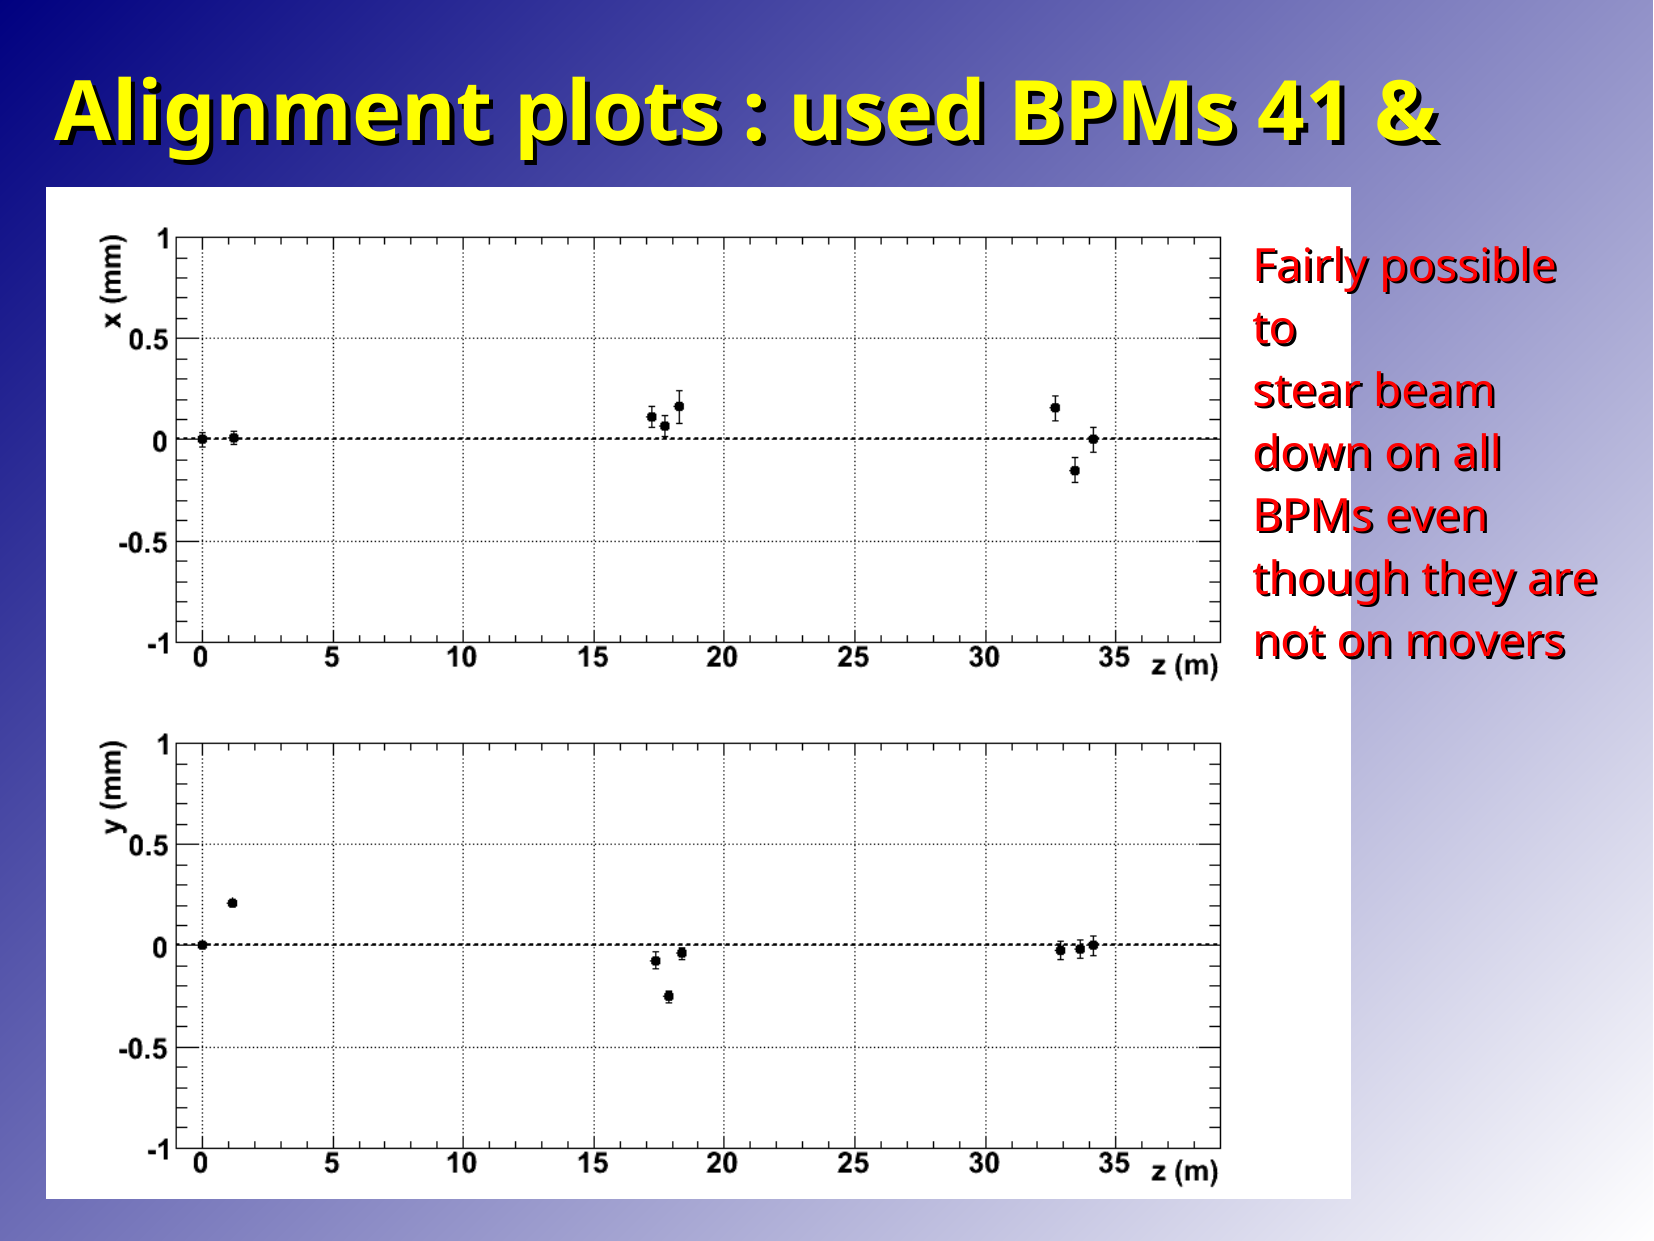

Alignment plots : used BPMs 41 & 11
Fairly possible to
stear beam down on all BPMs even though they are not on movers